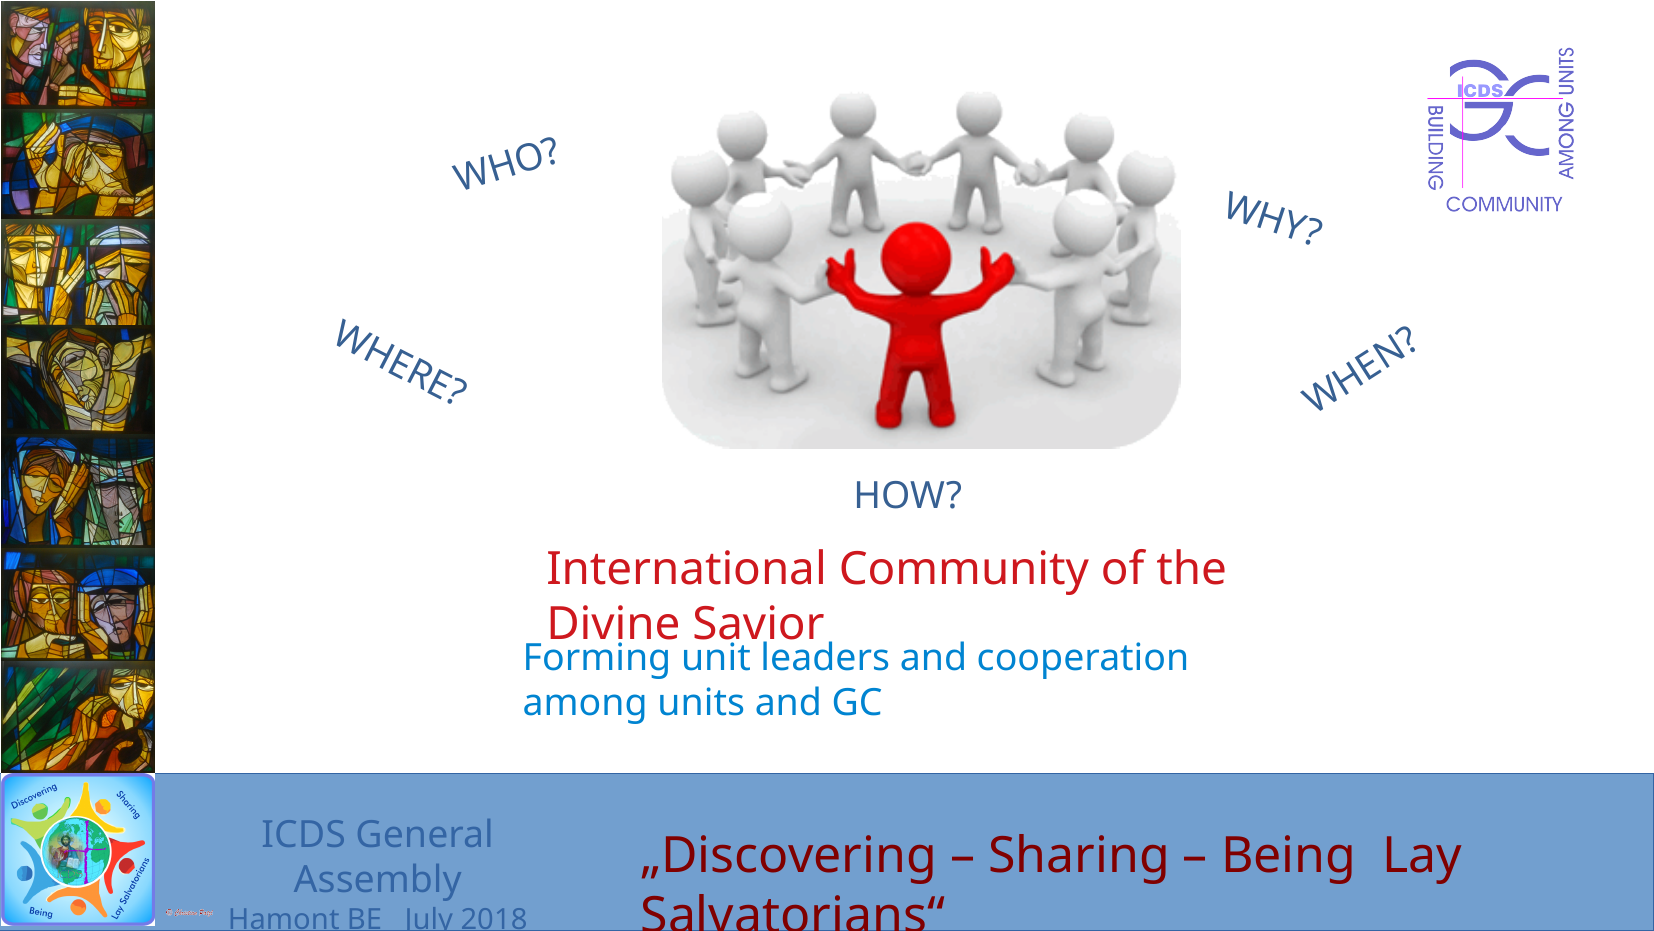

WHO?
WHY?
WHEN?
WHERE?
HOW?
International Community of the Divine Savior
Forming unit leaders and cooperation among units and GC
„Discovering – Sharing – Being Lay Salvatorians“